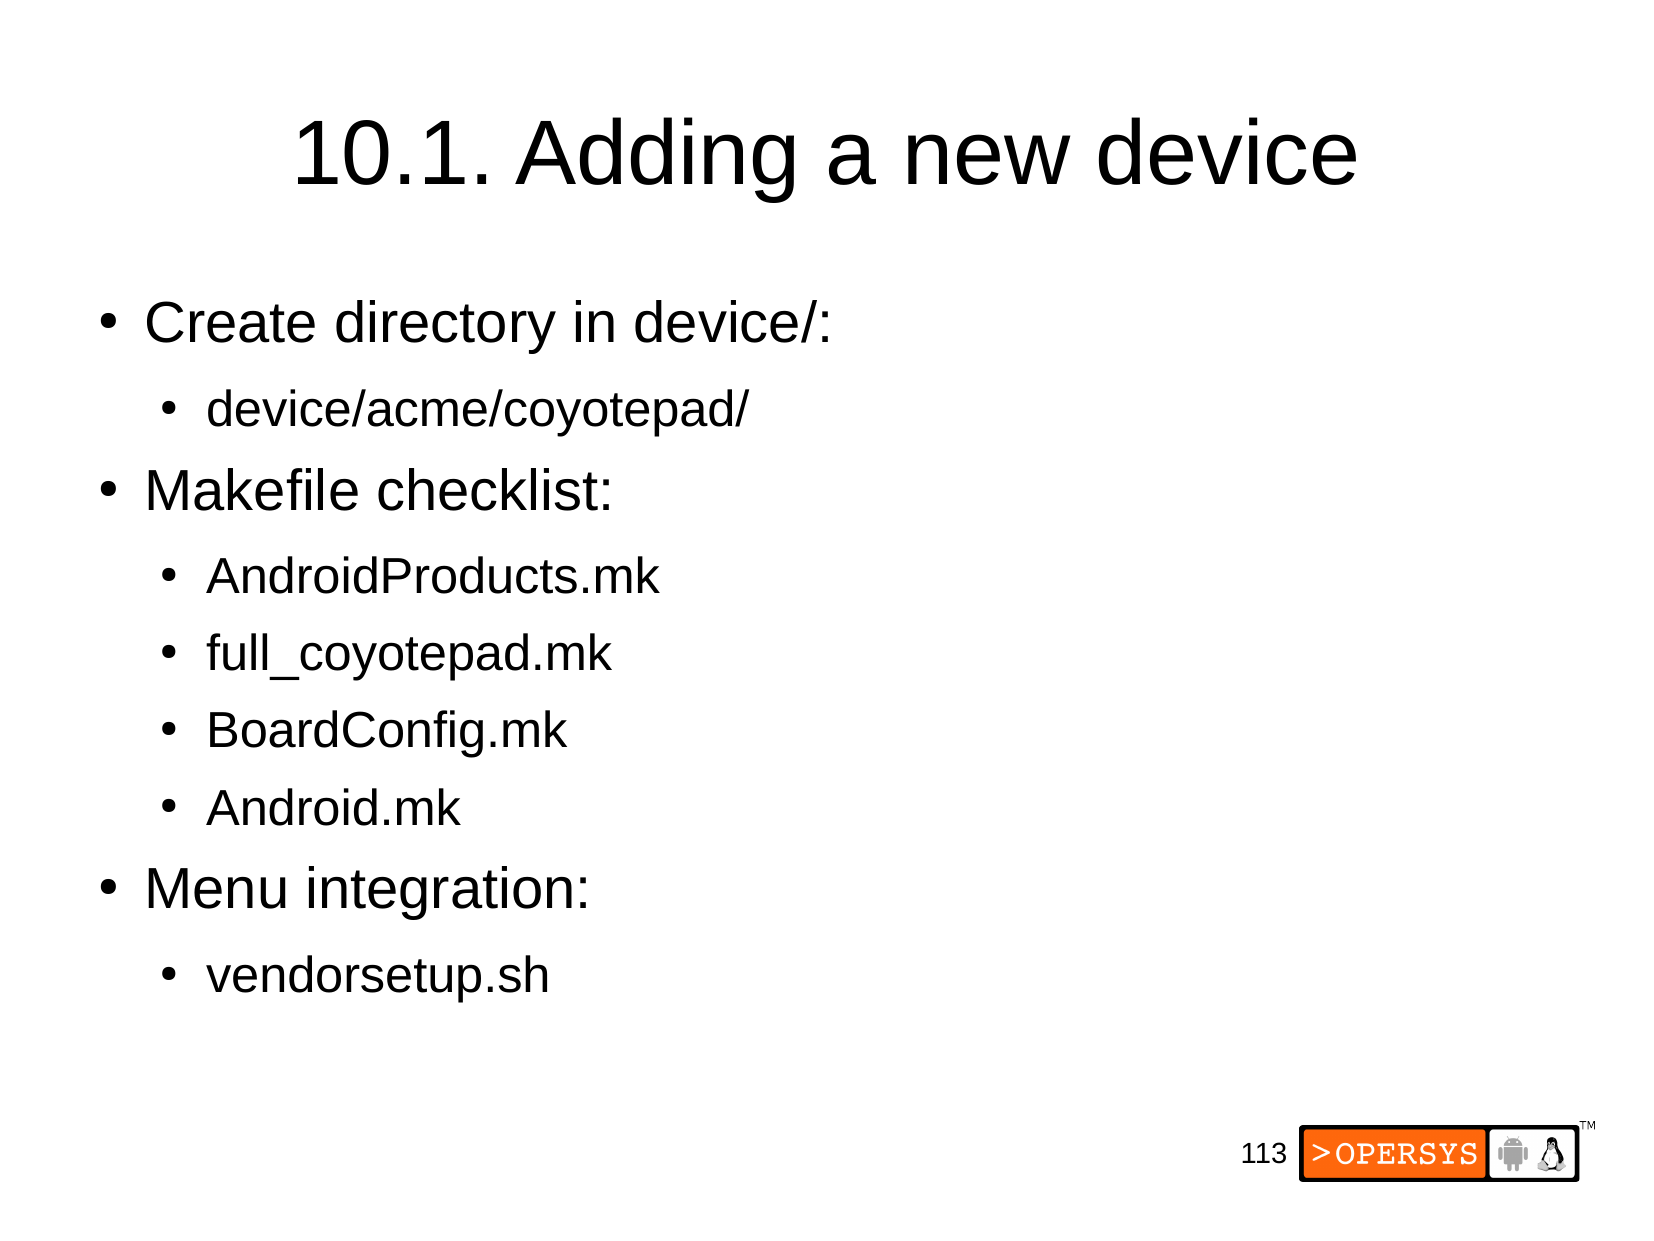

# 10.1. Adding a new device
Create directory in device/:
device/acme/coyotepad/
Makefile checklist:
AndroidProducts.mk
full_coyotepad.mk
BoardConfig.mk
Android.mk
Menu integration:
vendorsetup.sh